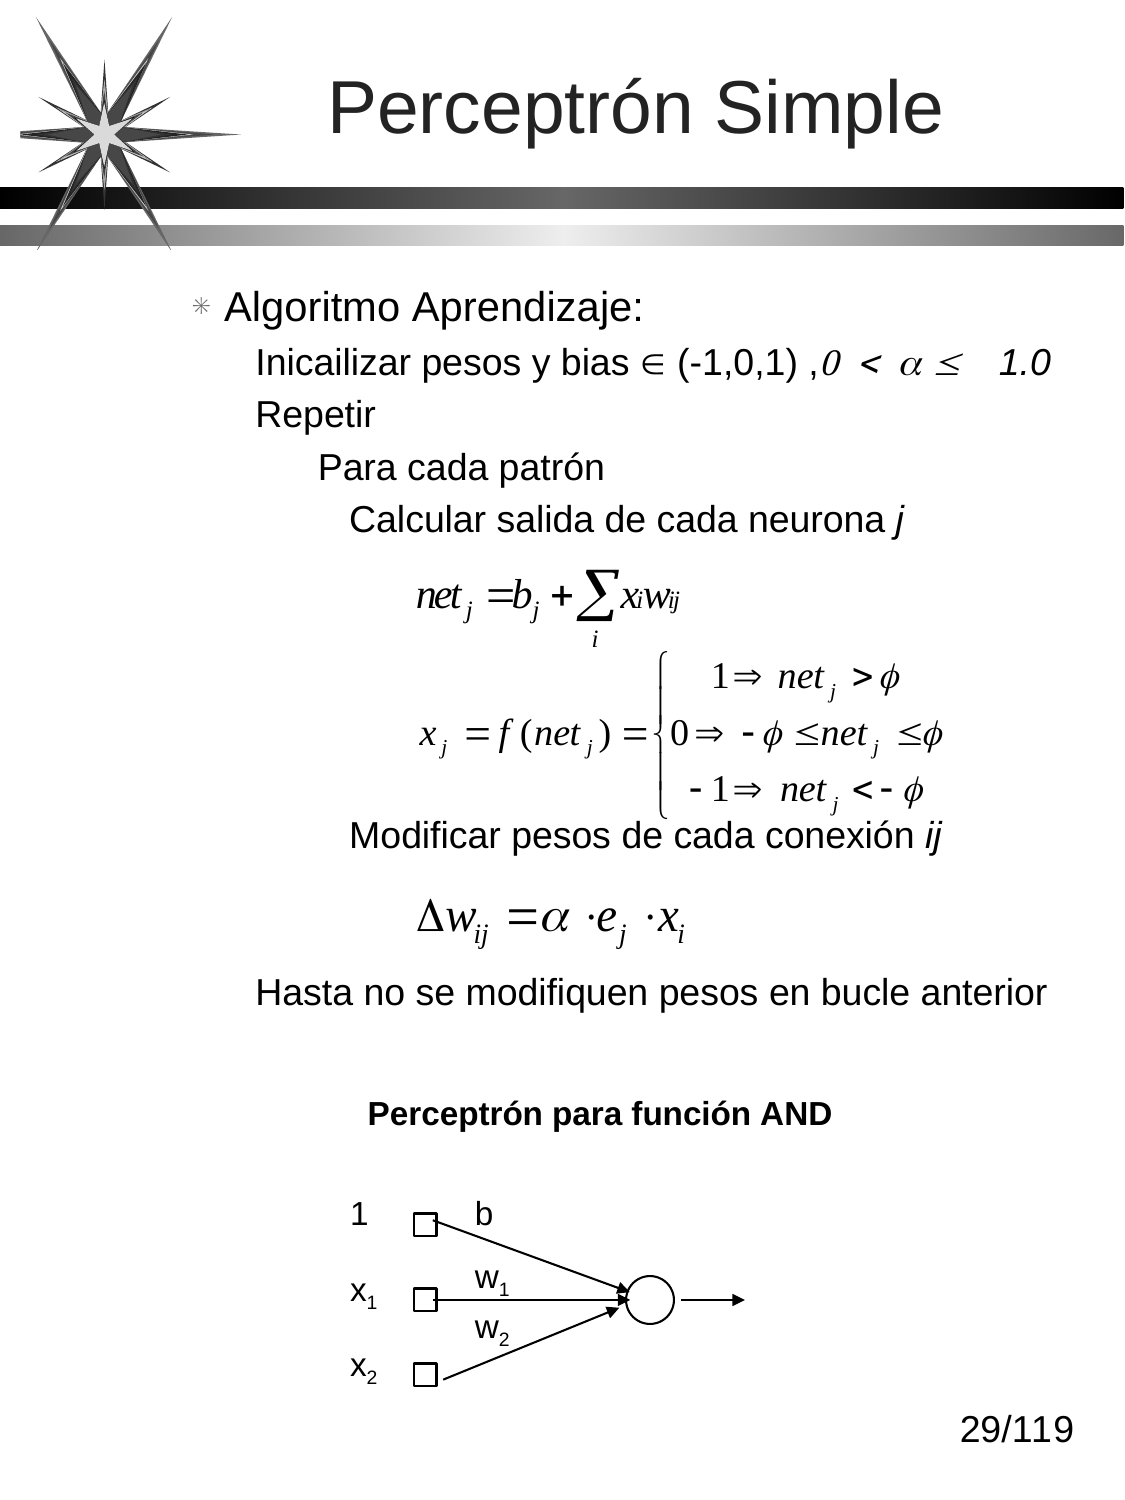

# Perceptrón Simple
Algoritmo Aprendizaje:
Inicailizar pesos y bias  (-1,0,1) , 1.0
Repetir
Para cada patrón
 	Calcular salida de cada neurona j
 	Modificar pesos de cada conexión ij
Hasta no se modifiquen pesos en bucle anterior
Perceptrón para función AND
1
b
w1
x1
w2
x2